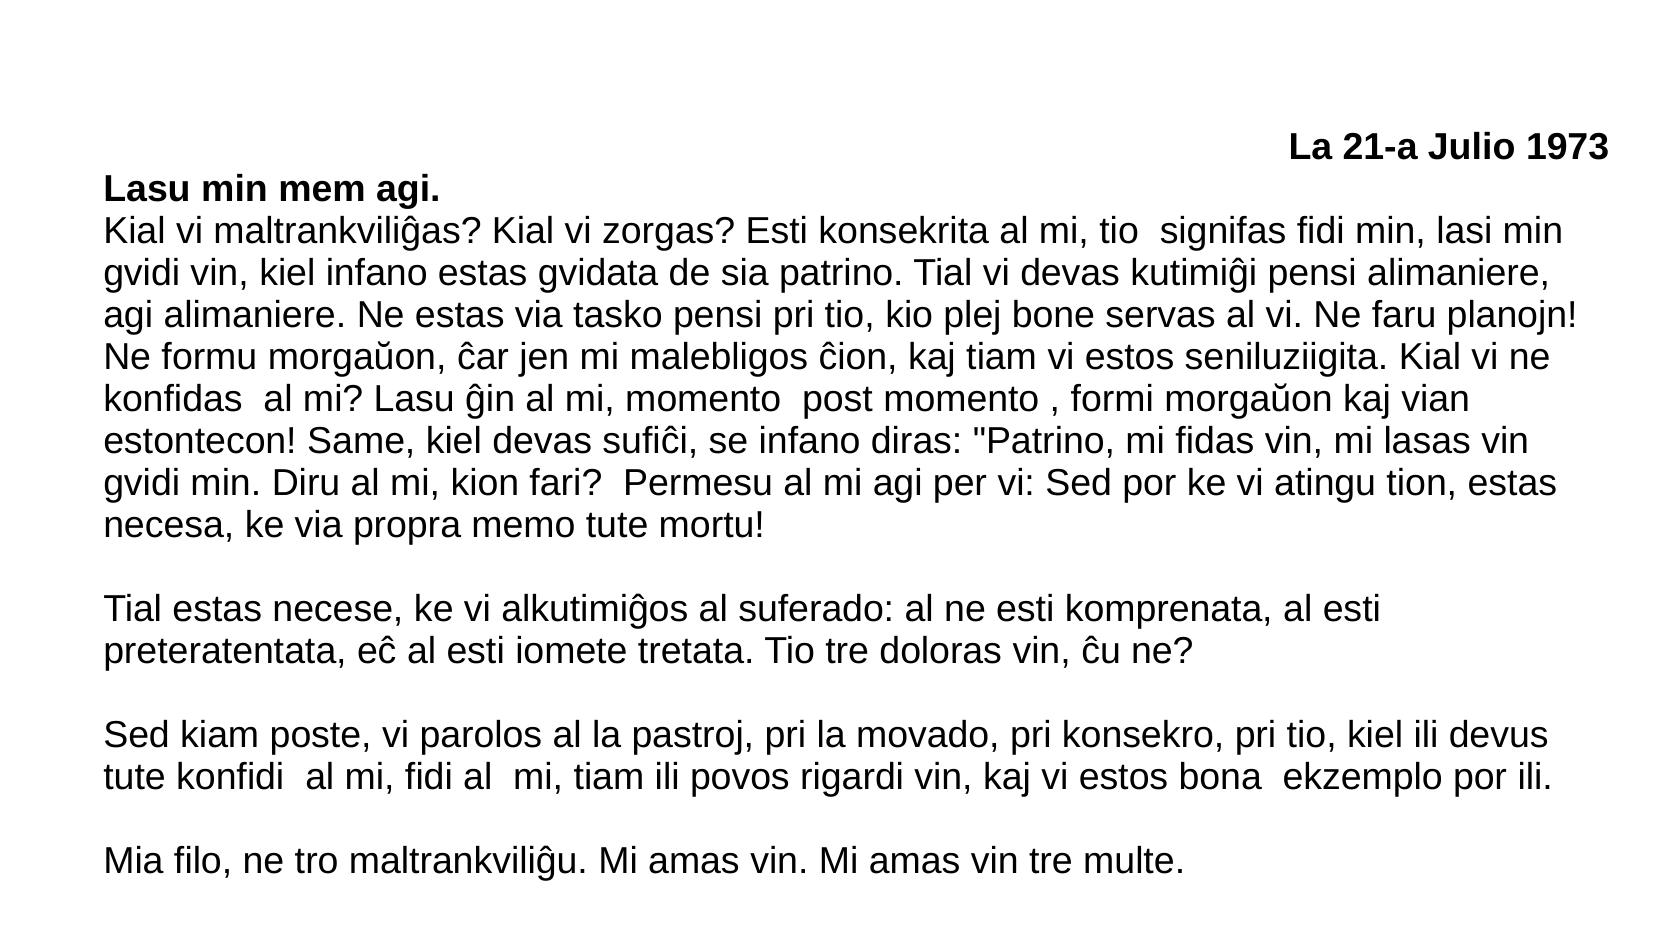

La 21-a Julio 1973
Lasu min mem agi.
Kial vi maltrankviliĝas? Kial vi zorgas? Esti konsekrita al mi, tio signifas fidi min, lasi min gvidi vin, kiel infano estas gvidata de sia patrino. Tial vi devas kutimiĝi pensi alimaniere, agi alimaniere. Ne estas via tasko pensi pri tio, kio plej bone servas al vi. Ne faru planojn! Ne formu morgaŭon, ĉar jen mi malebligos ĉion, kaj tiam vi estos seniluziigita. Kial vi ne konfidas al mi? Lasu ĝin al mi, momento post momento , formi morgaŭon kaj vian estontecon! Same, kiel devas sufiĉi, se infano diras: "Patrino, mi fidas vin, mi lasas vin gvidi min. Diru al mi, kion fari? Permesu al mi agi per vi: Sed por ke vi atingu tion, estas necesa, ke via propra memo tute mortu!
Tial estas necese, ke vi alkutimiĝos al suferado: al ne esti komprenata, al esti preteratentata, eĉ al esti iomete tretata. Tio tre doloras vin, ĉu ne?
Sed kiam poste, vi parolos al la pastroj, pri la movado, pri konsekro, pri tio, kiel ili devus tute konfidi al mi, fidi al mi, tiam ili povos rigardi vin, kaj vi estos bona ekzemplo por ili.
Mia filo, ne tro maltrankviliĝu. Mi amas vin. Mi amas vin tre multe.